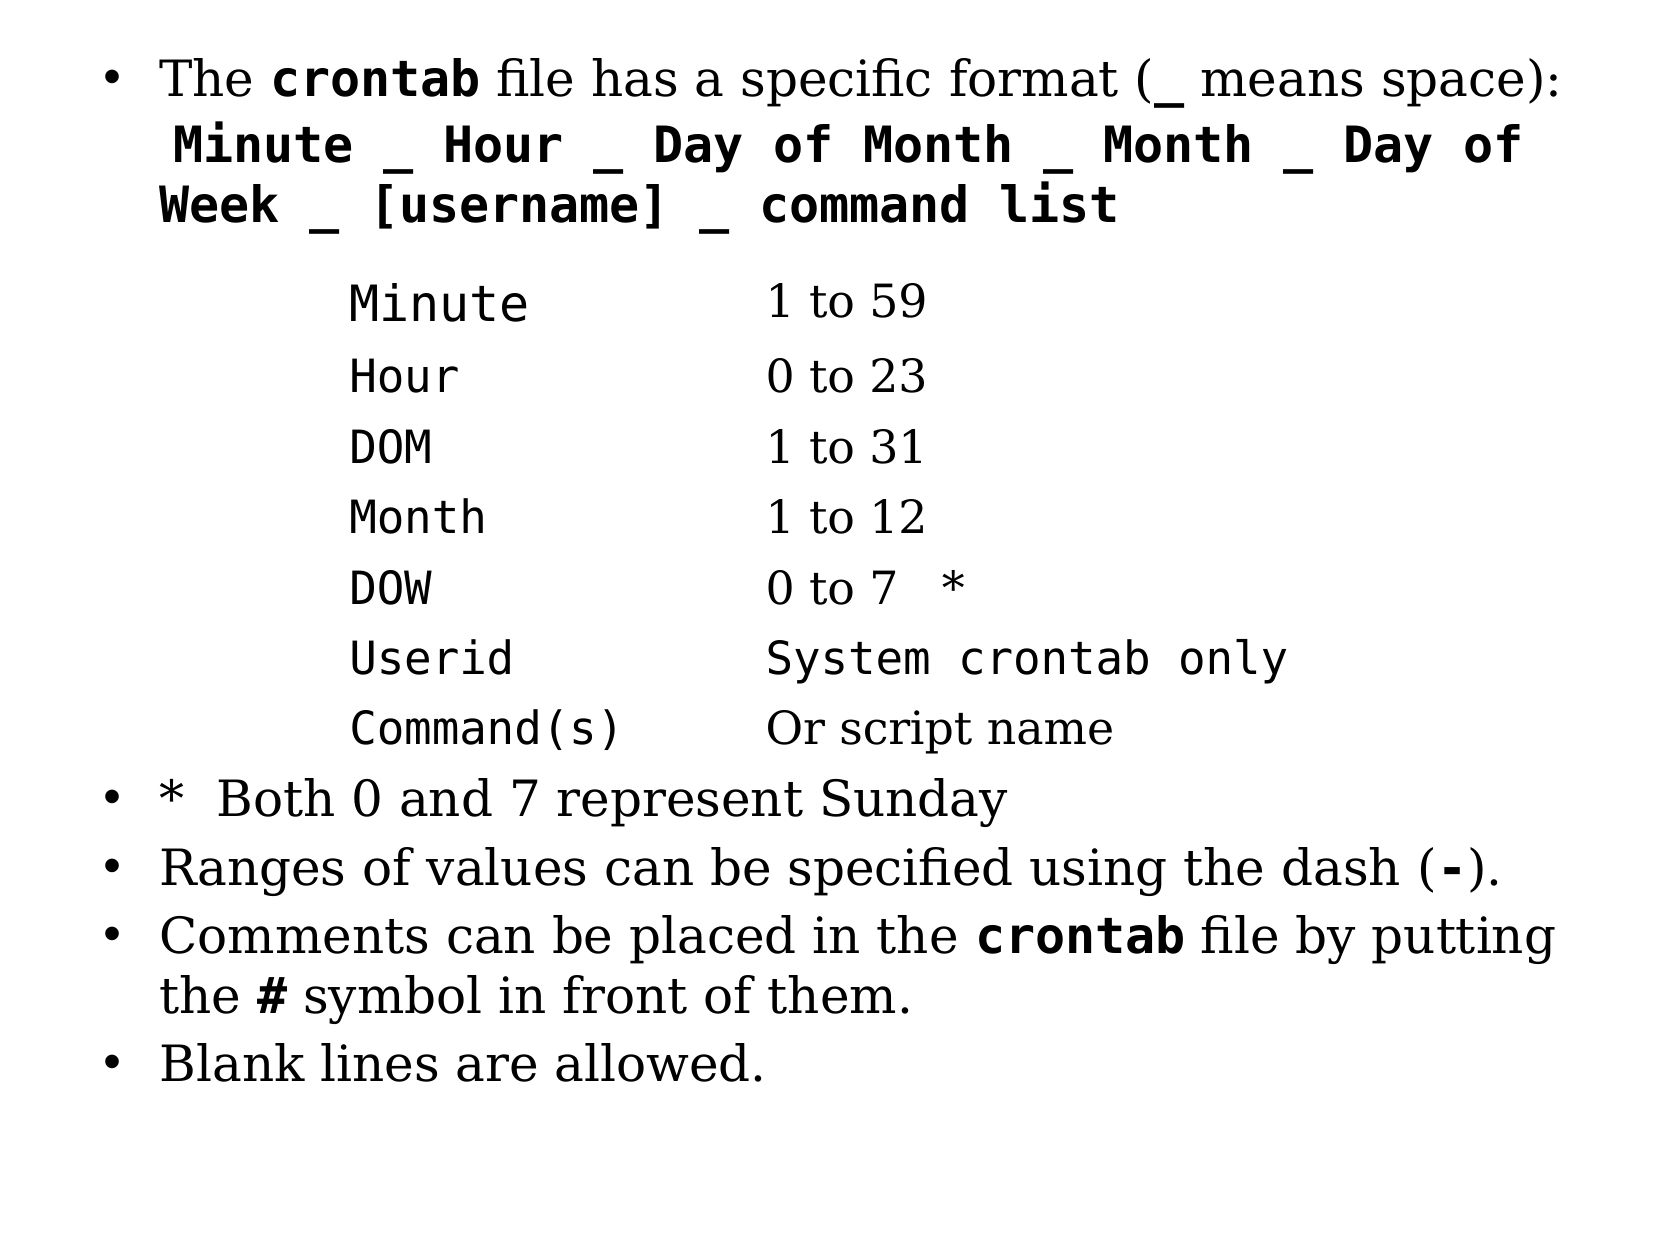

# The crontab file has a specific format (_ means space):
 Minute _ Hour _ Day of Month _ Month _ Day of Week _ [username] _ command list
* Both 0 and 7 represent Sunday
Ranges of values can be specified using the dash (-).
Comments can be placed in the crontab file by putting the # symbol in front of them.
Blank lines are allowed.
| Minute | 1 to 59 |
| --- | --- |
| Hour | 0 to 23 |
| DOM | 1 to 31 |
| Month | 1 to 12 |
| DOW | 0 to 7 \* |
| Userid | System crontab only |
| Command(s) | Or script name |